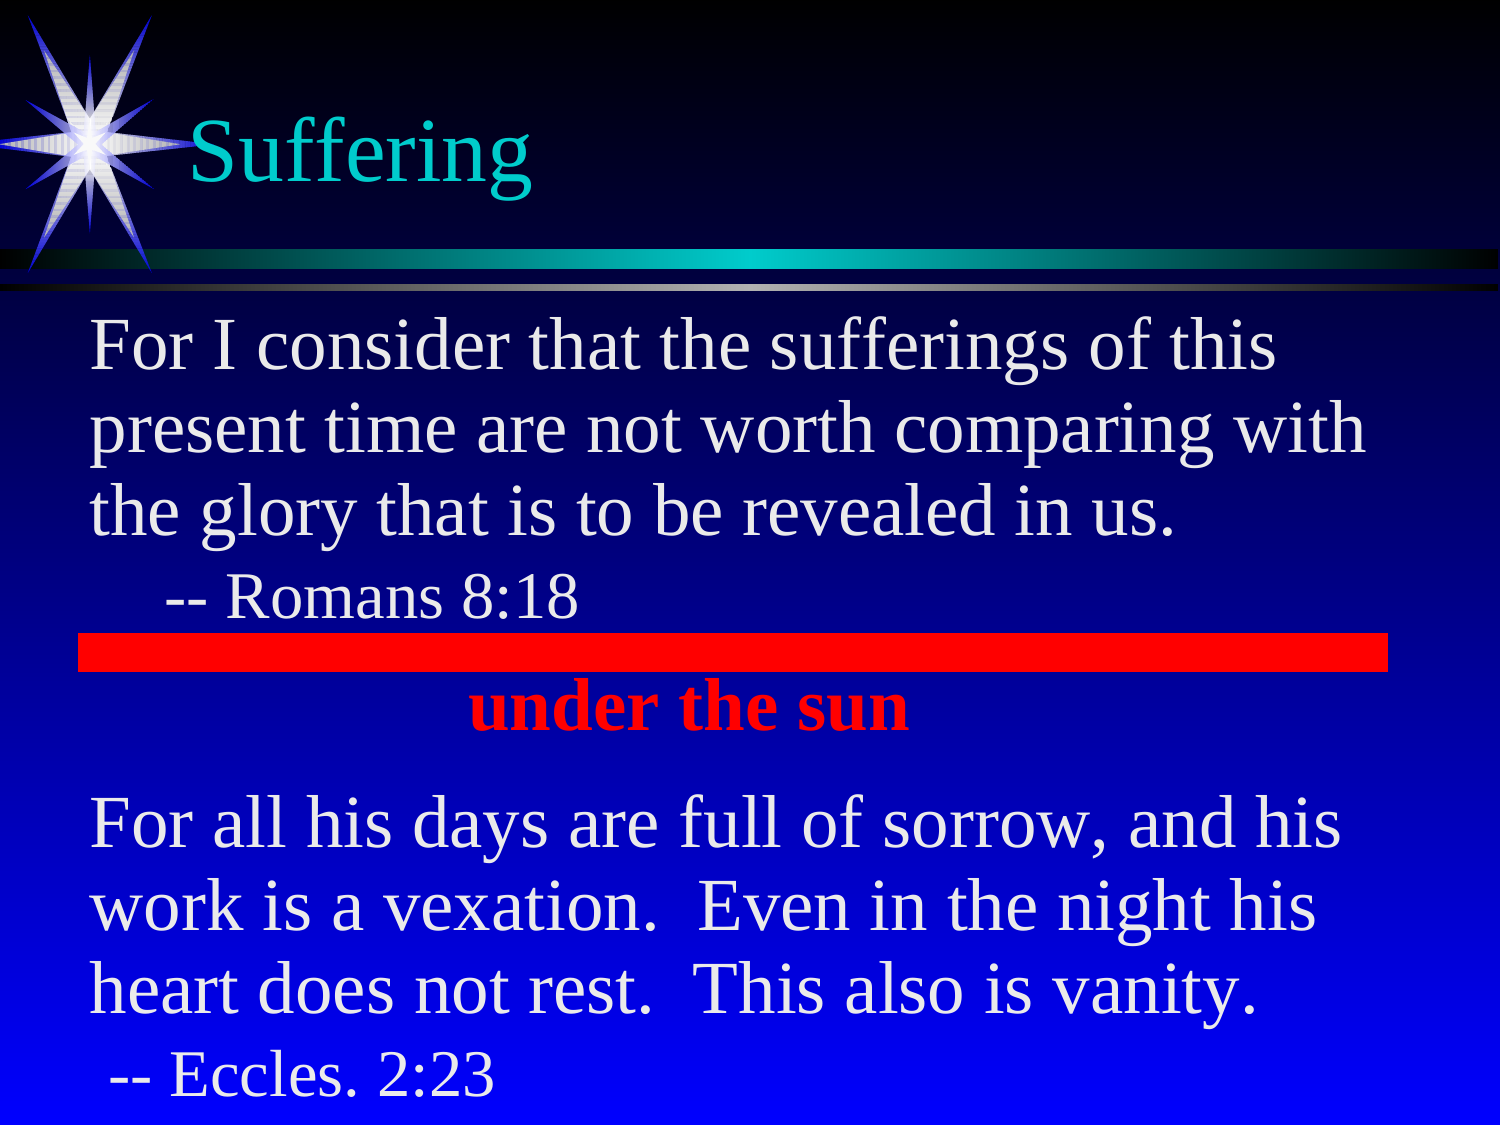

# Suffering
For I consider that the sufferings of this present time are not worth comparing with the glory that is to be revealed in us.
 -- Romans 8:18
under the sun
For all his days are full of sorrow, and his work is a vexation. Even in the night his heart does not rest. This also is vanity.
 -- Eccles. 2:23